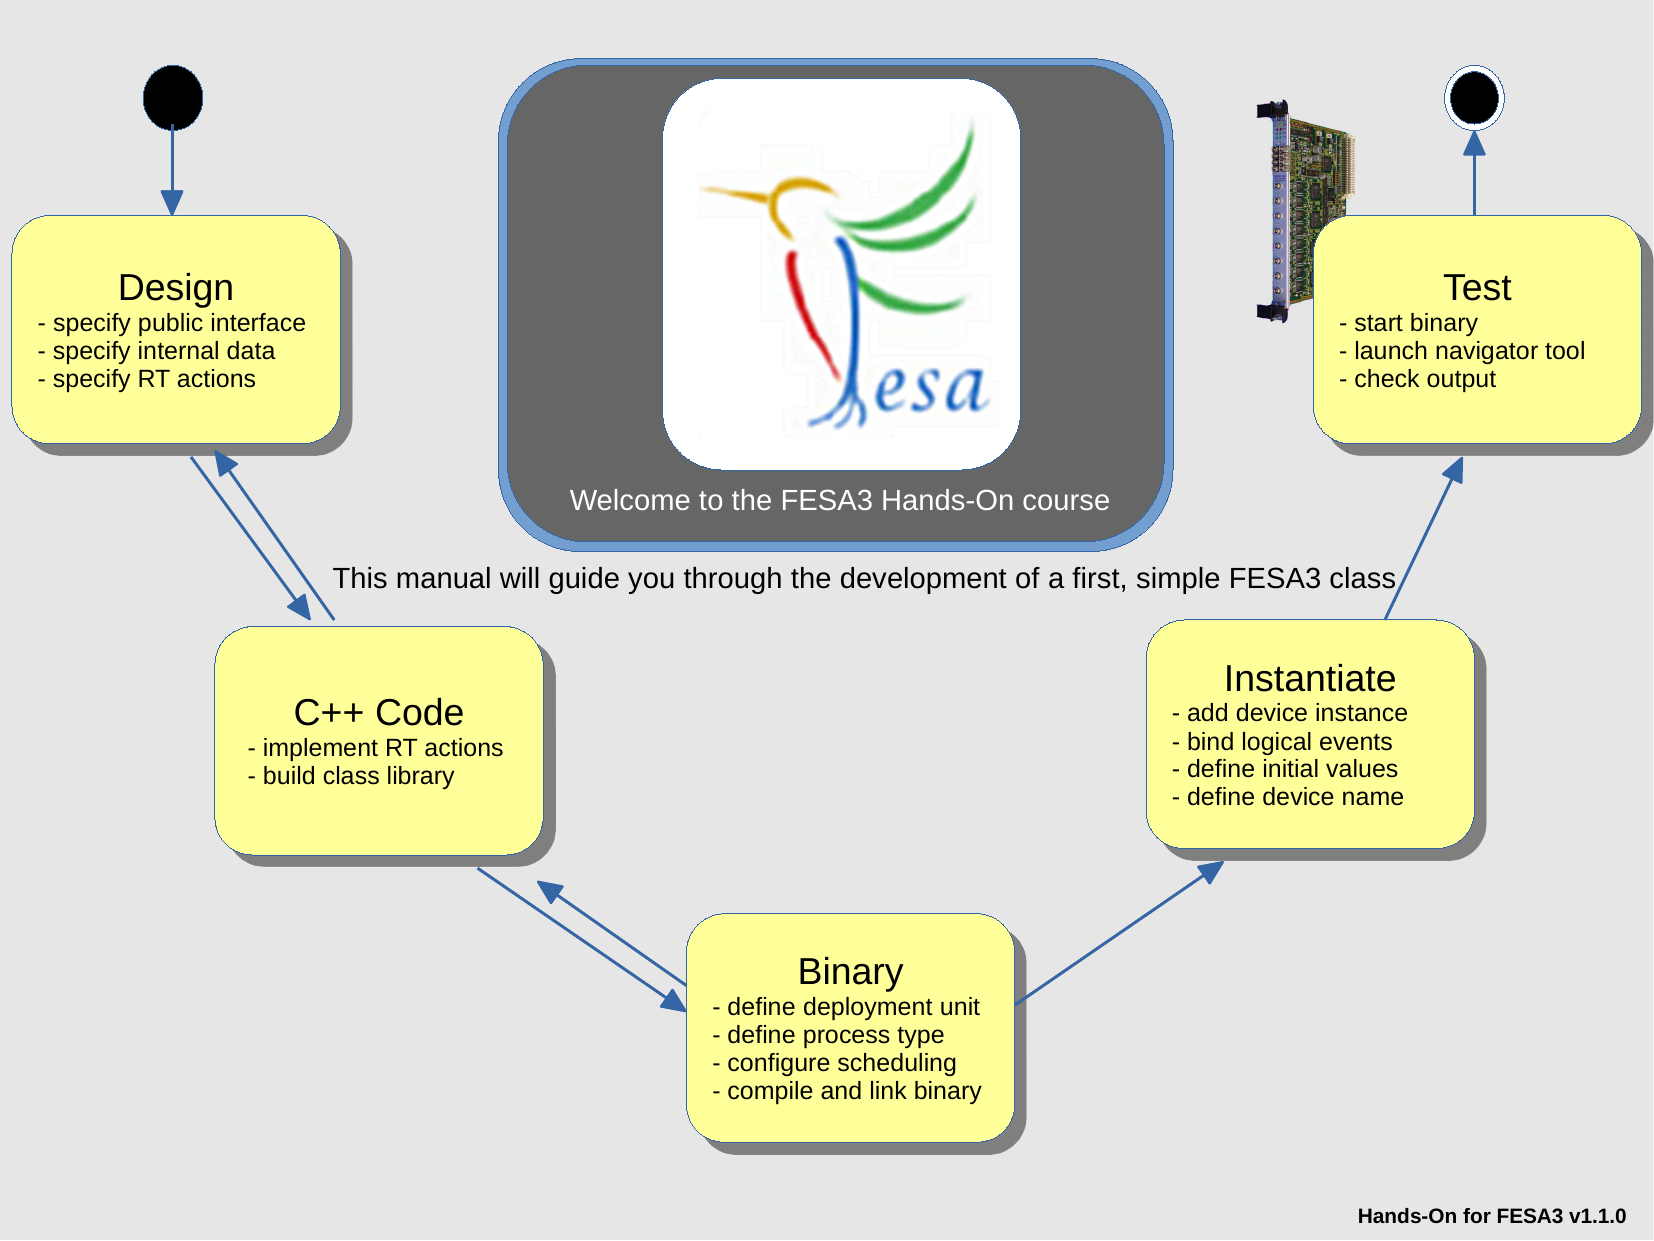

This manual will guide you through the development of a first, simple FESA3 class